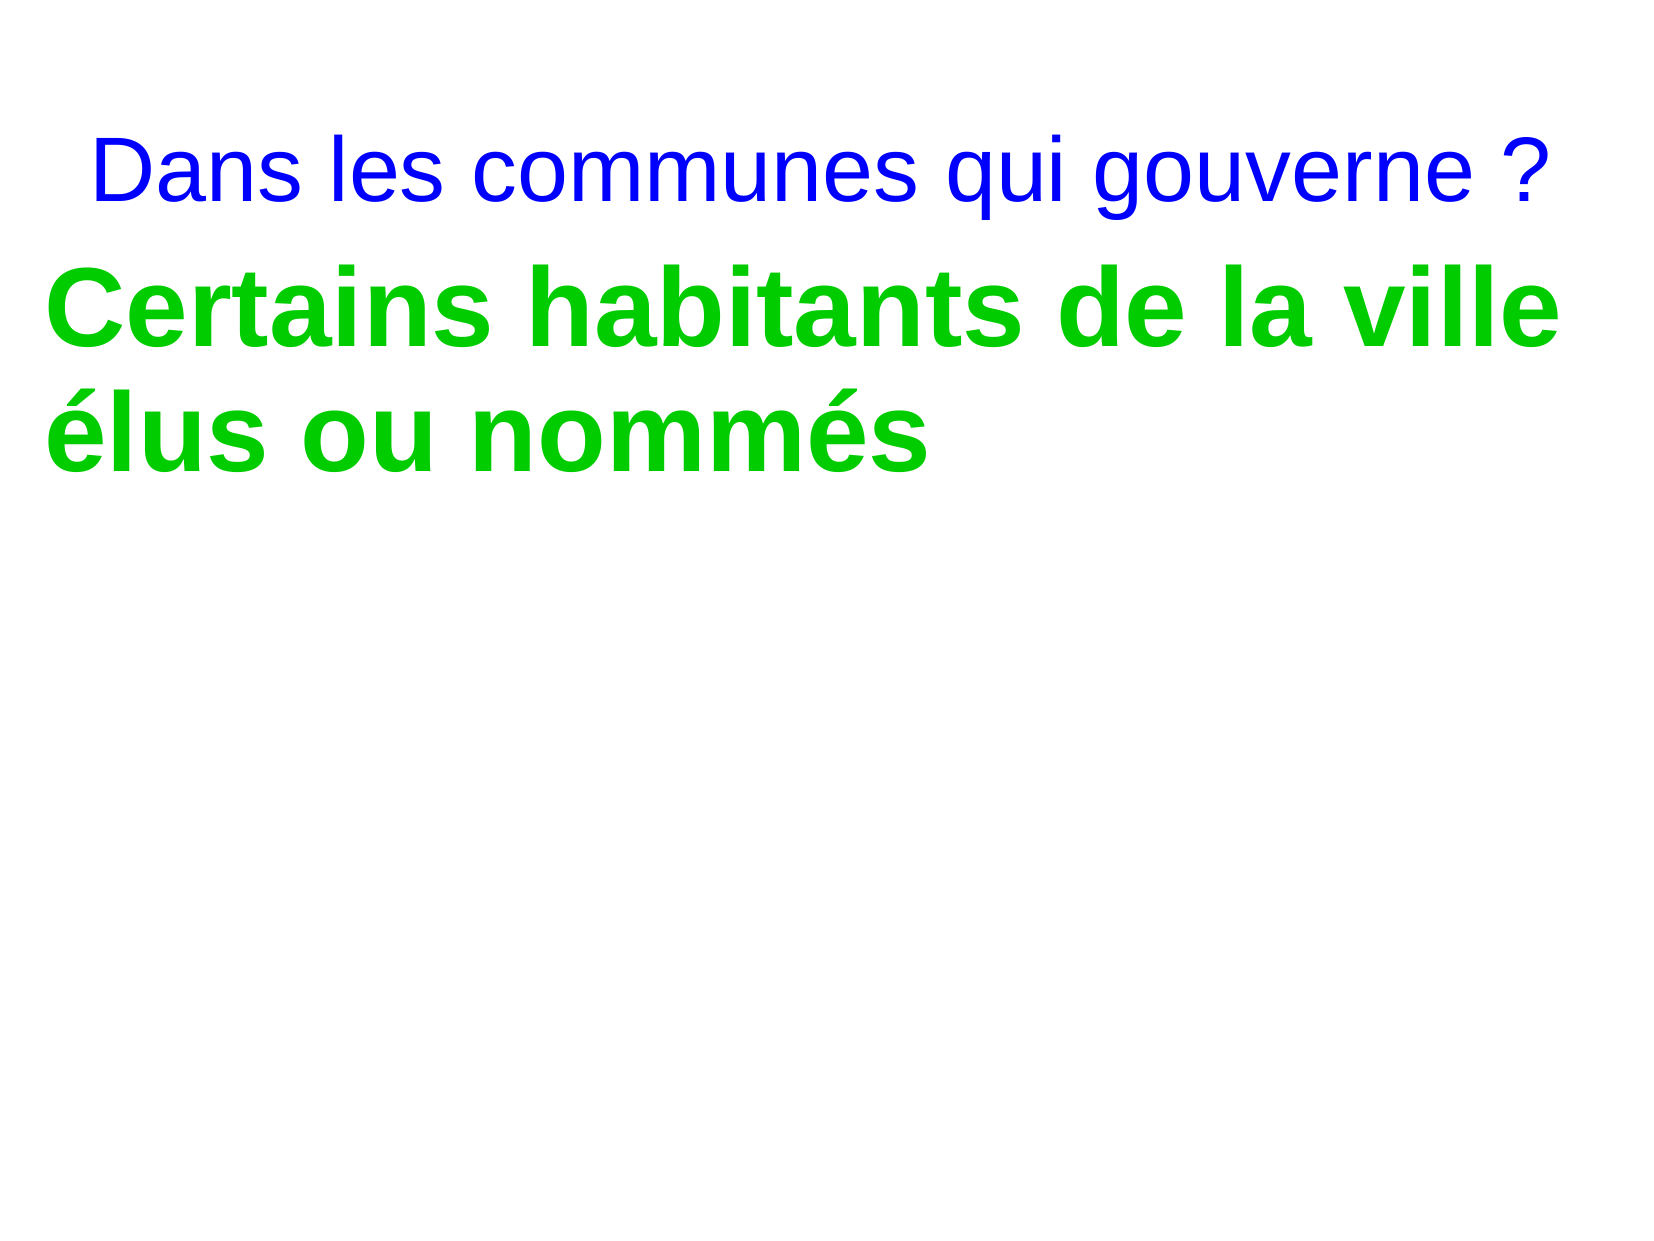

# Dans les communes qui gouverne ?
Certains habitants de la ville
élus ou nommés